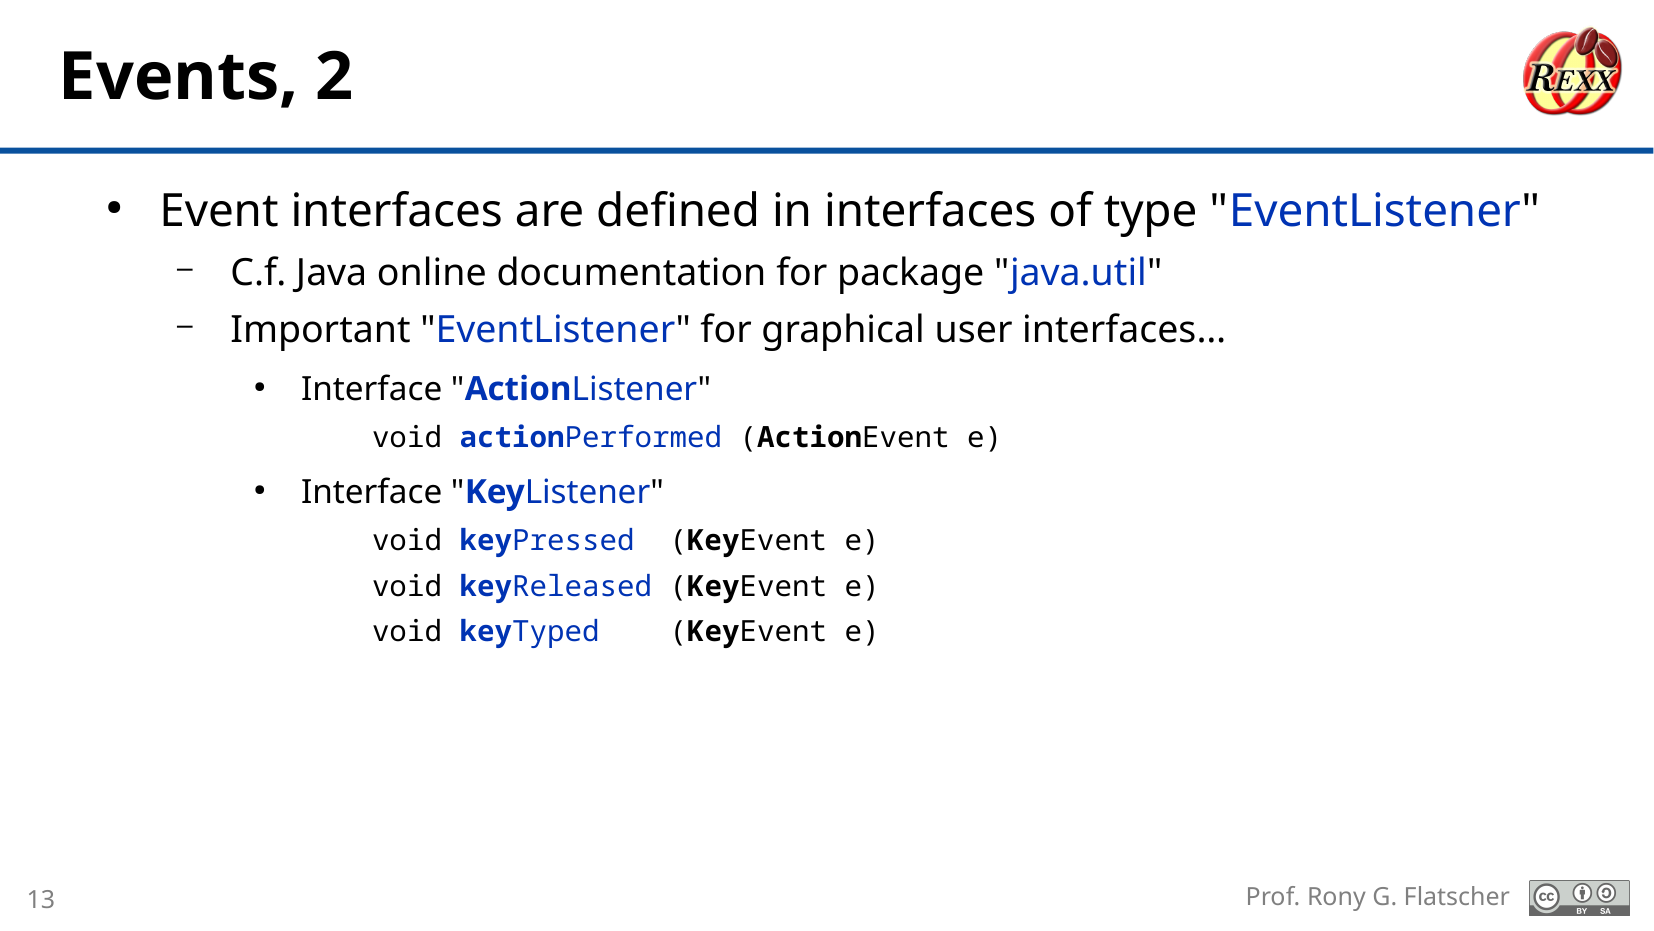

# Events, 2
Event interfaces are defined in interfaces of type "EventListener"
C.f. Java online documentation for package "java.util"
Important "EventListener" for graphical user interfaces…
Interface "ActionListener"
void actionPerformed (ActionEvent e)
Interface "KeyListener"
void keyPressed (KeyEvent e)
void keyReleased (KeyEvent e)
void keyTyped (KeyEvent e)